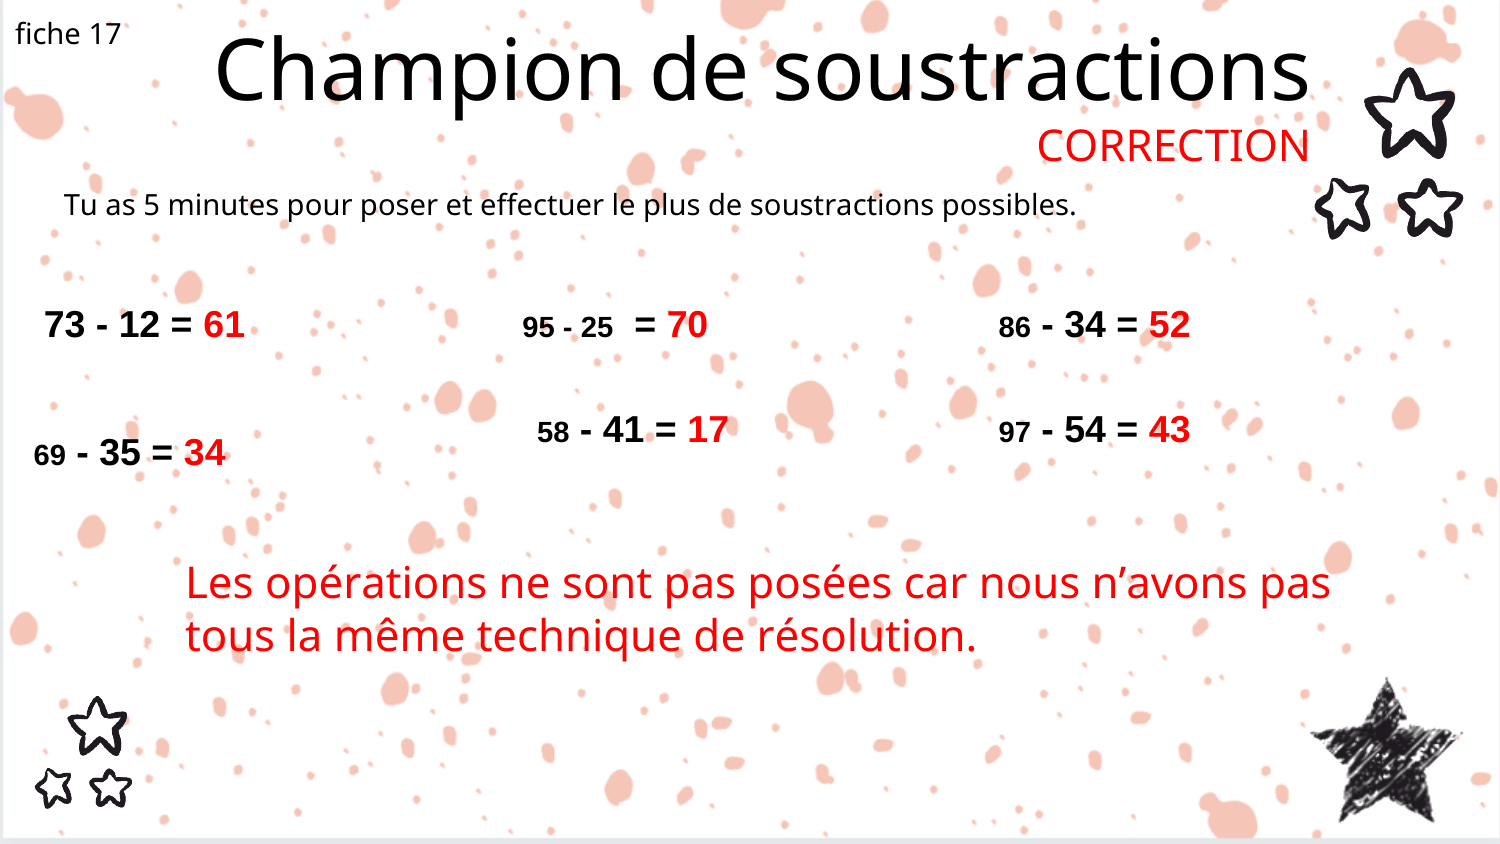

fiche 17
Champion de soustractions
CORRECTION
Tu as 5 minutes pour poser et effectuer le plus de soustractions possibles.
 73 - 12 = 61
 95 - 25 = 70
 86 - 34 = 52
 58 - 41 = 17
 97 - 54 = 43
 69 - 35 = 34
Les opérations ne sont pas posées car nous n’avons pas tous la même technique de résolution.